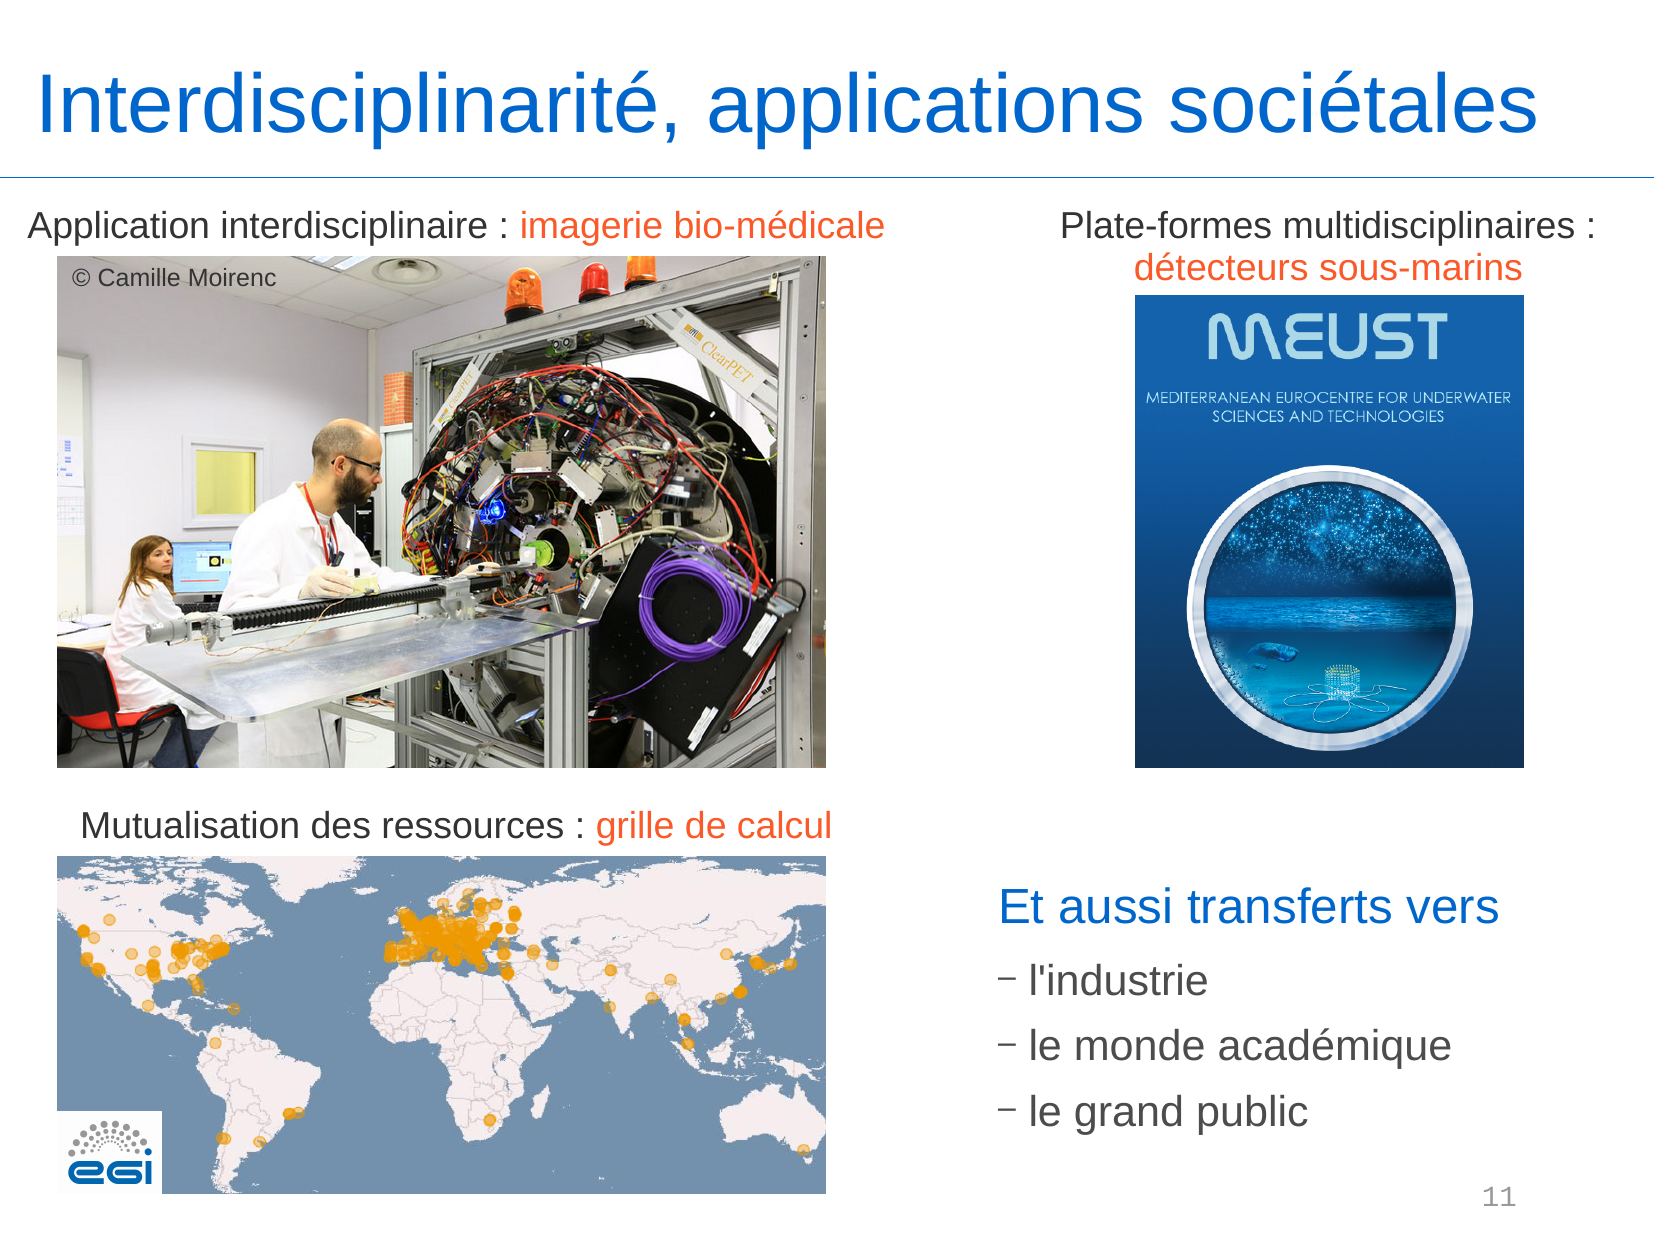

# Interdisciplinarité, applications sociétales
Application interdisciplinaire : imagerie bio-médicale
Plate-formes multidisciplinaires :
détecteurs sous-marins
© Camille Moirenc
Mutualisation des ressources : grille de calcul
Et aussi transferts vers
l'industrie
le monde académique
le grand public
11